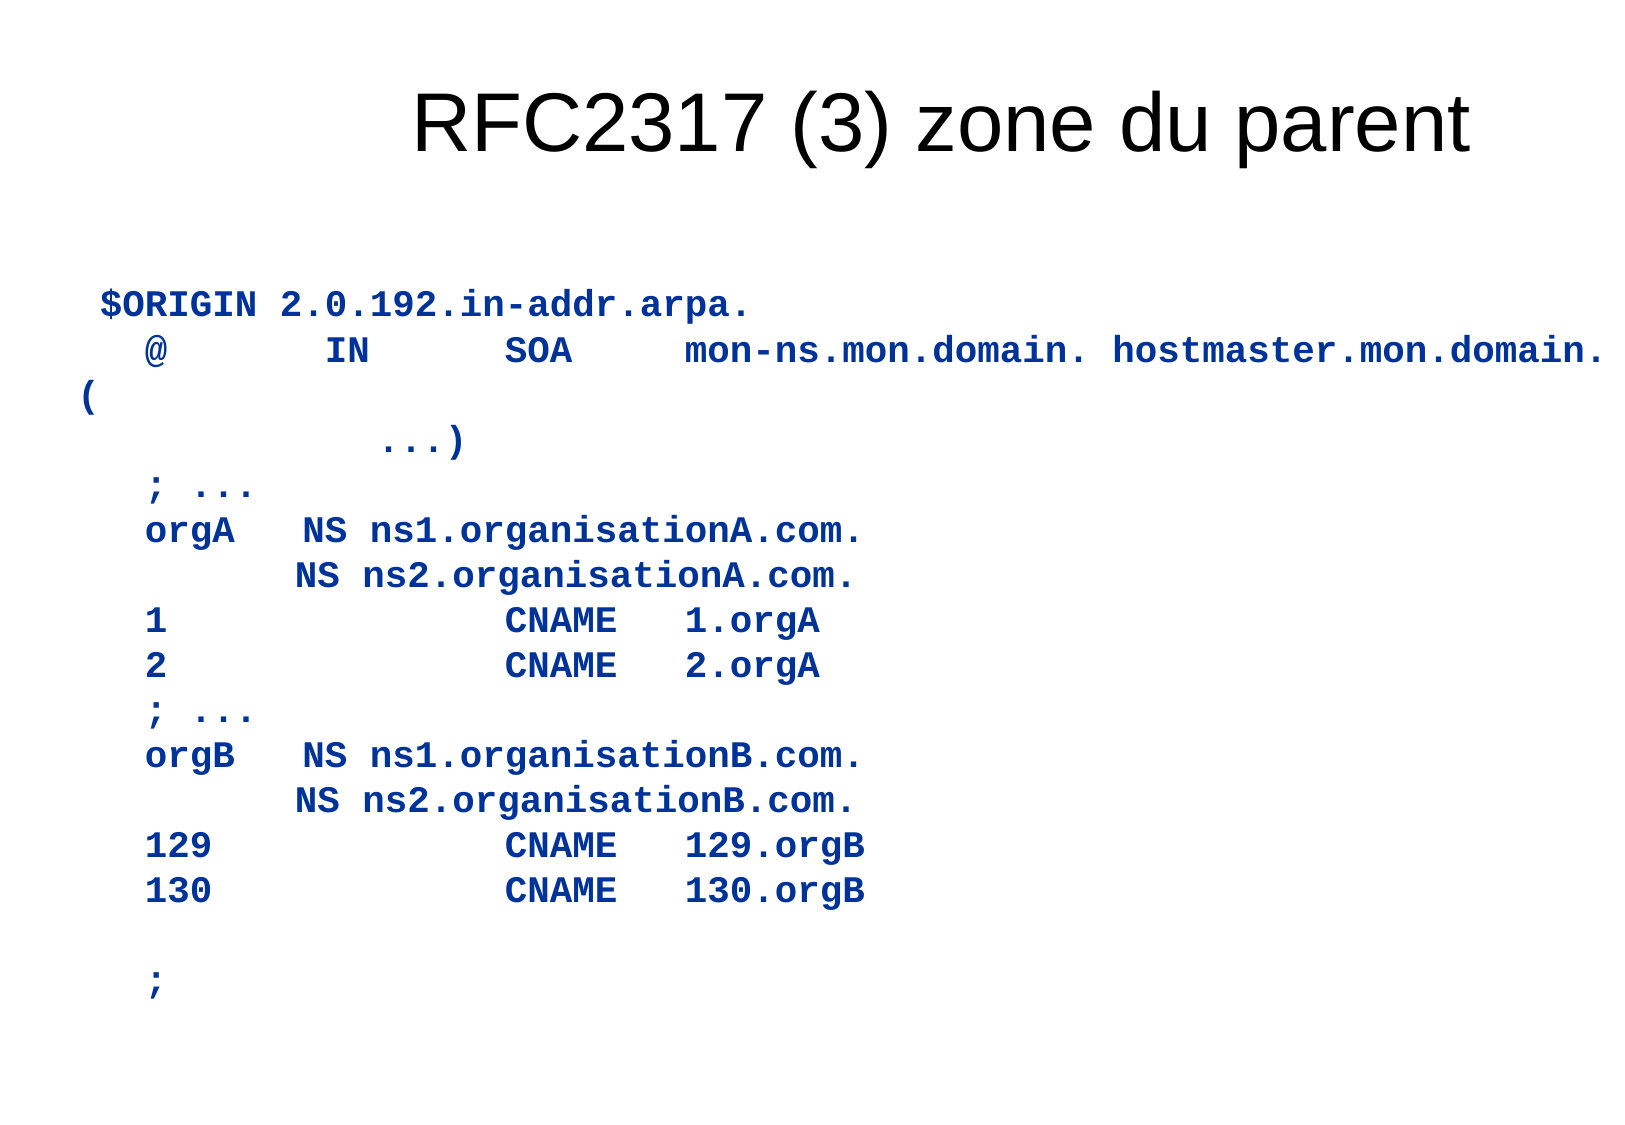

RFC2317 (3) zone du parent
 $ORIGIN 2.0.192.in-addr.arpa.
 @ IN SOA mon-ns.mon.domain. hostmaster.mon.domain. (
 				...)
 ; ...
 orgA	NS ns1.organisationA.com.
		 NS ns2.organisationA.com.
 1 CNAME 1.orgA
 2 CNAME 2.orgA
 ; ...
 orgB	NS ns1.organisationB.com.
		 NS ns2.organisationB.com.
 129 CNAME 129.orgB
 130 CNAME 130.orgB
 ;